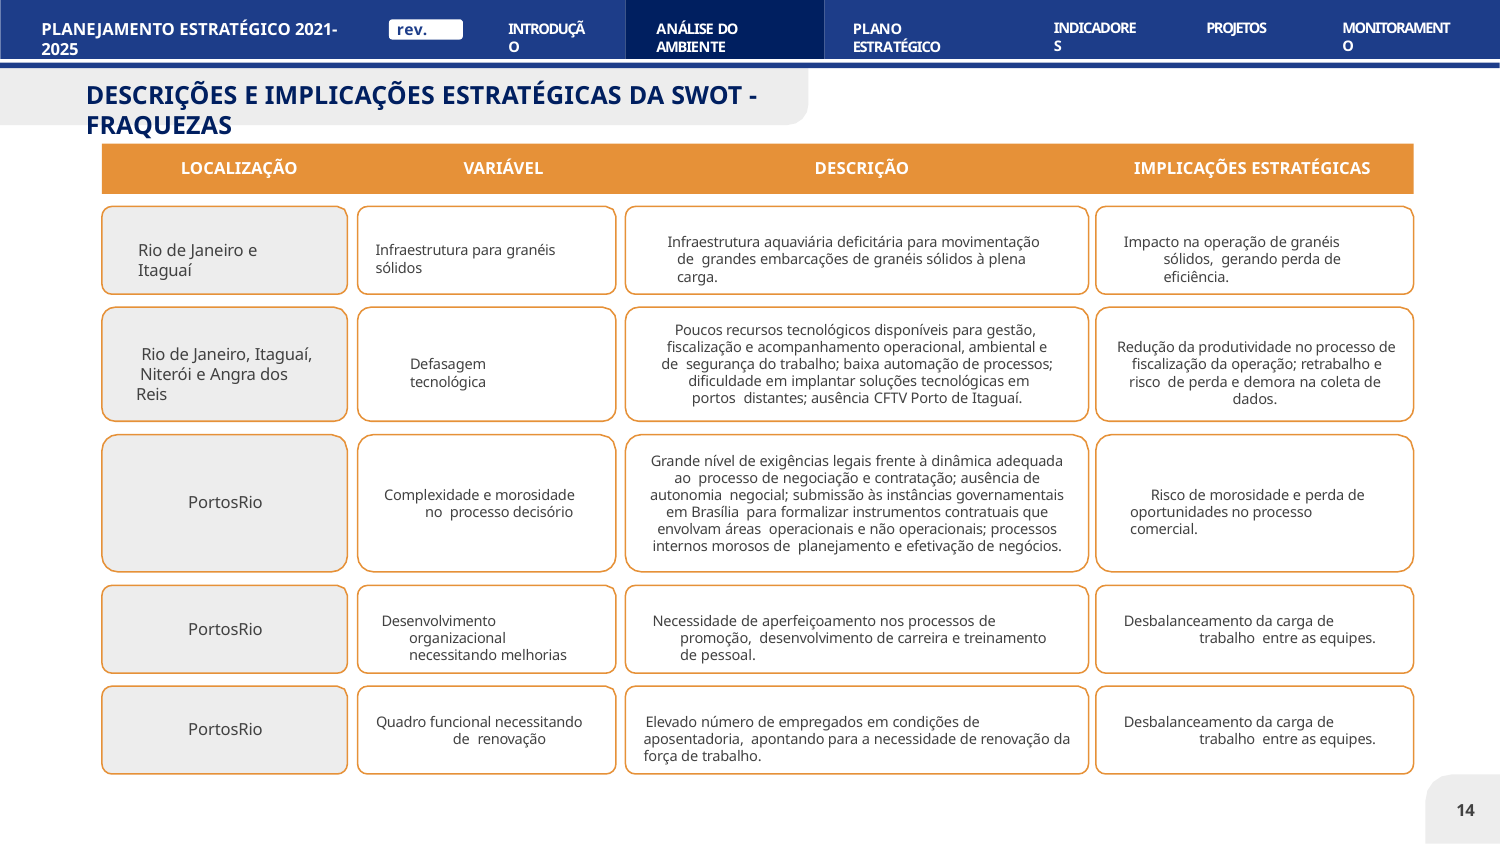

PLANEJAMENTO ESTRATÉGICO 2021-2025
INDICADORES
PROJETOS
MONITORAMENTO
rev. 2022
INTRODUÇÃO
ANÁLISE DO AMBIENTE
PLANO ESTRATÉGICO
DESCRIÇÕES E IMPLICAÇÕES ESTRATÉGICAS DA SWOT - FRAQUEZAS
LOCALIZAÇÃO	VARIÁVEL	DESCRIÇÃO	IMPLICAÇÕES ESTRATÉGICAS
Infraestrutura aquaviária deﬁcitária para movimentação de grandes embarcações de granéis sólidos à plena carga.
Impacto na operação de granéis sólidos, gerando perda de eﬁciência.
Rio de Janeiro e Itaguaí
Infraestrutura para granéis sólidos
Poucos recursos tecnológicos disponíveis para gestão, ﬁscalização e acompanhamento operacional, ambiental e de segurança do trabalho; baixa automação de processos; diﬁculdade em implantar soluções tecnológicas em portos distantes; ausência CFTV Porto de Itaguaí.
Redução da produtividade no processo de ﬁscalização da operação; retrabalho e risco de perda e demora na coleta de dados.
Rio de Janeiro, Itaguaí, Niterói e Angra dos Reis
Defasagem tecnológica
Grande nível de exigências legais frente à dinâmica adequada ao processo de negociação e contratação; ausência de autonomia negocial; submissão às instâncias governamentais em Brasília para formalizar instrumentos contratuais que envolvam áreas operacionais e não operacionais; processos internos morosos de planejamento e efetivação de negócios.
Complexidade e morosidade no processo decisório
Risco de morosidade e perda de oportunidades no processo comercial.
PortosRio
Desenvolvimento organizacional necessitando melhorias
Necessidade de aperfeiçoamento nos processos de promoção, desenvolvimento de carreira e treinamento de pessoal.
Desbalanceamento da carga de trabalho entre as equipes.
PortosRio
Quadro funcional necessitando de renovação
Elevado número de empregados em condições de aposentadoria, apontando para a necessidade de renovação da força de trabalho.
Desbalanceamento da carga de trabalho entre as equipes.
PortosRio